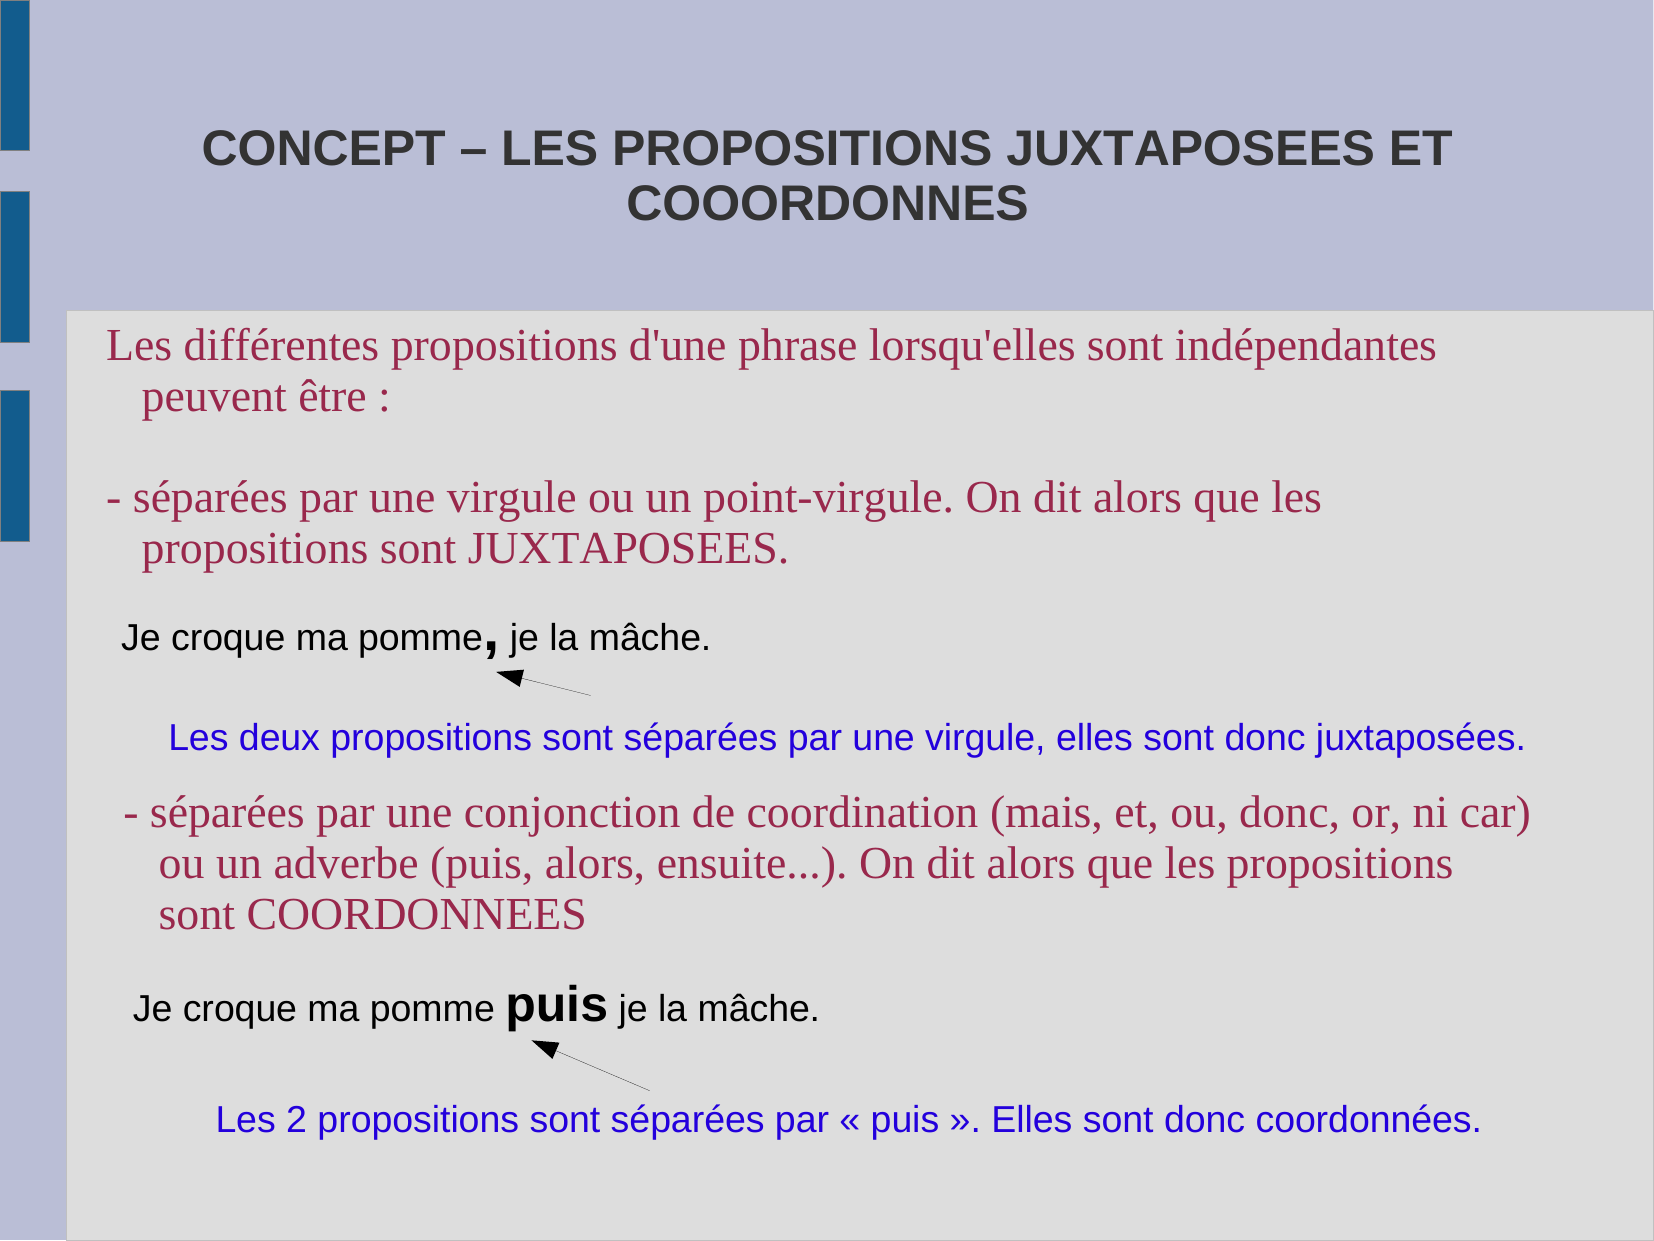

# CONCEPT – LES PROPOSITIONS JUXTAPOSEES ET COOORDONNES
Les différentes propositions d'une phrase lorsqu'elles sont indépendantes peuvent être :
- séparées par une virgule ou un point-virgule. On dit alors que les propositions sont JUXTAPOSEES.
Je croque ma pomme, je la mâche.
Les deux propositions sont séparées par une virgule, elles sont donc juxtaposées.
- séparées par une conjonction de coordination (mais, et, ou, donc, or, ni car) ou un adverbe (puis, alors, ensuite...). On dit alors que les propositions sont COORDONNEES
Je croque ma pomme puis je la mâche.
Les 2 propositions sont séparées par « puis ». Elles sont donc coordonnées.